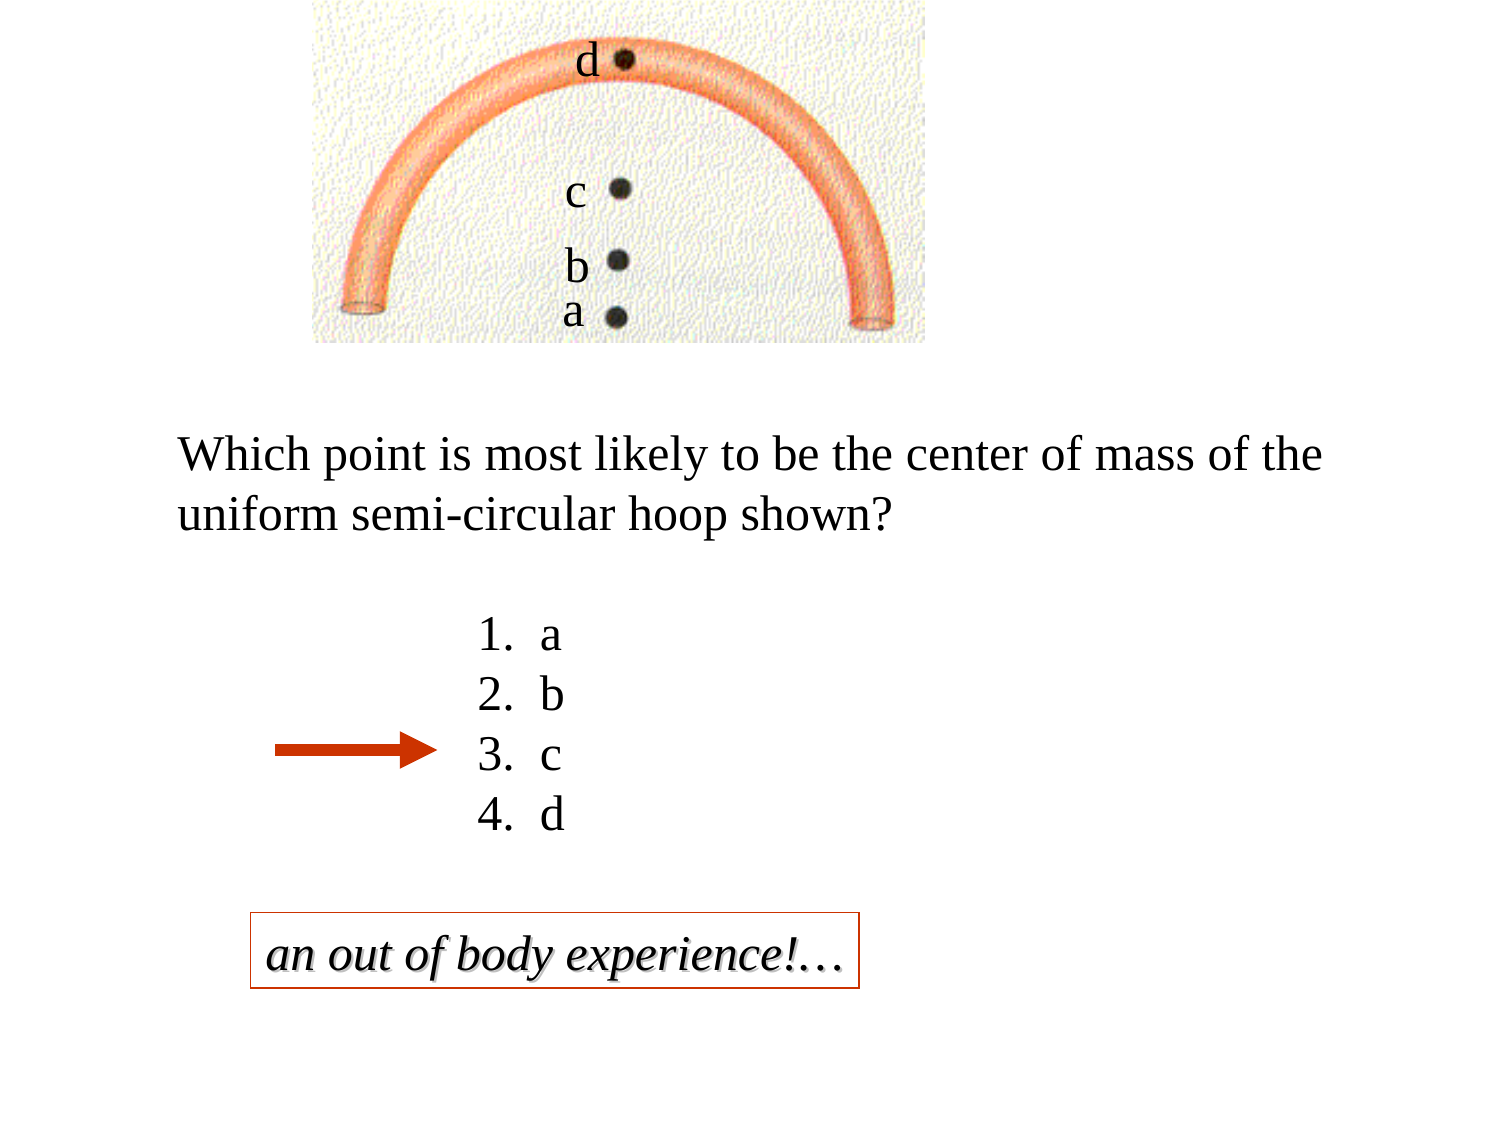

d
c
b
a
Which point is most likely to be the center of mass of the uniform semi-circular hoop shown?
		1. a
		2. b
		3. c
		4. d
an out of body experience!…